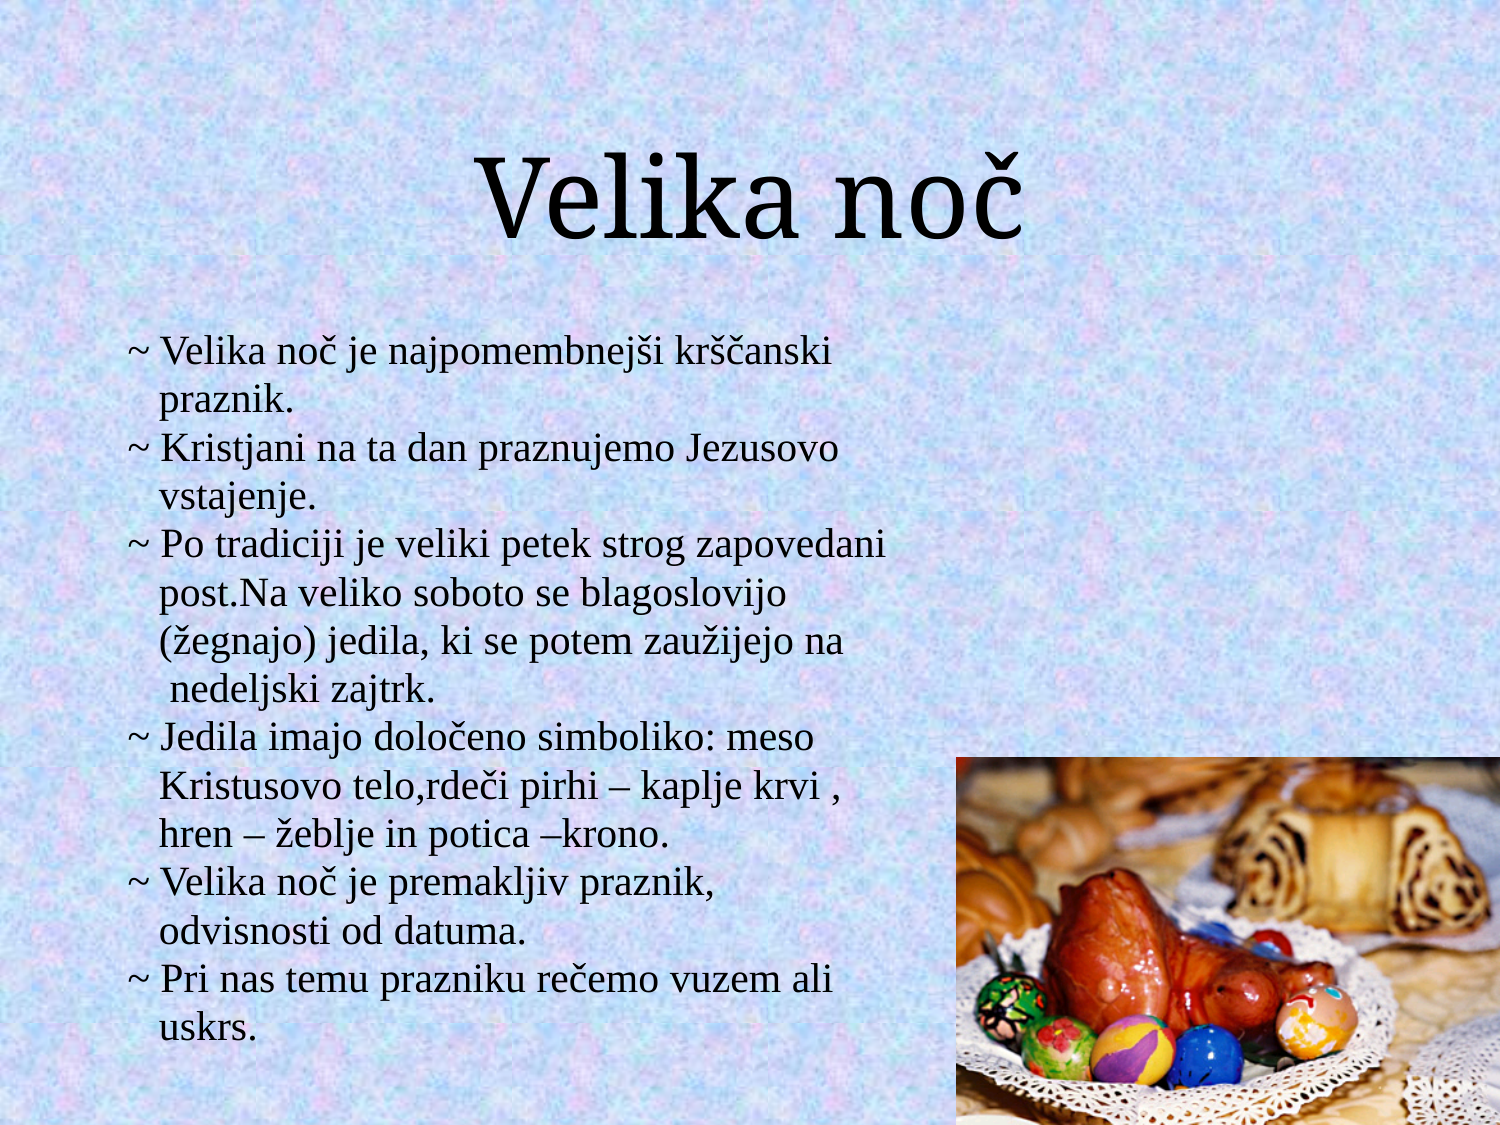

# Velika noč
~ Velika noč je najpomembnejši krščanski
 praznik.
~ Kristjani na ta dan praznujemo Jezusovo
 vstajenje.
~ Po tradiciji je veliki petek strog zapovedani
 post.Na veliko soboto se blagoslovijo
 (žegnajo) jedila, ki se potem zaužijejo na
 nedeljski zajtrk.
~ Jedila imajo določeno simboliko: meso
 Kristusovo telo,rdeči pirhi – kaplje krvi ,
 hren – žeblje in potica –krono.
~ Velika noč je premakljiv praznik,
 odvisnosti od datuma.
~ Pri nas temu prazniku rečemo vuzem ali
 uskrs.